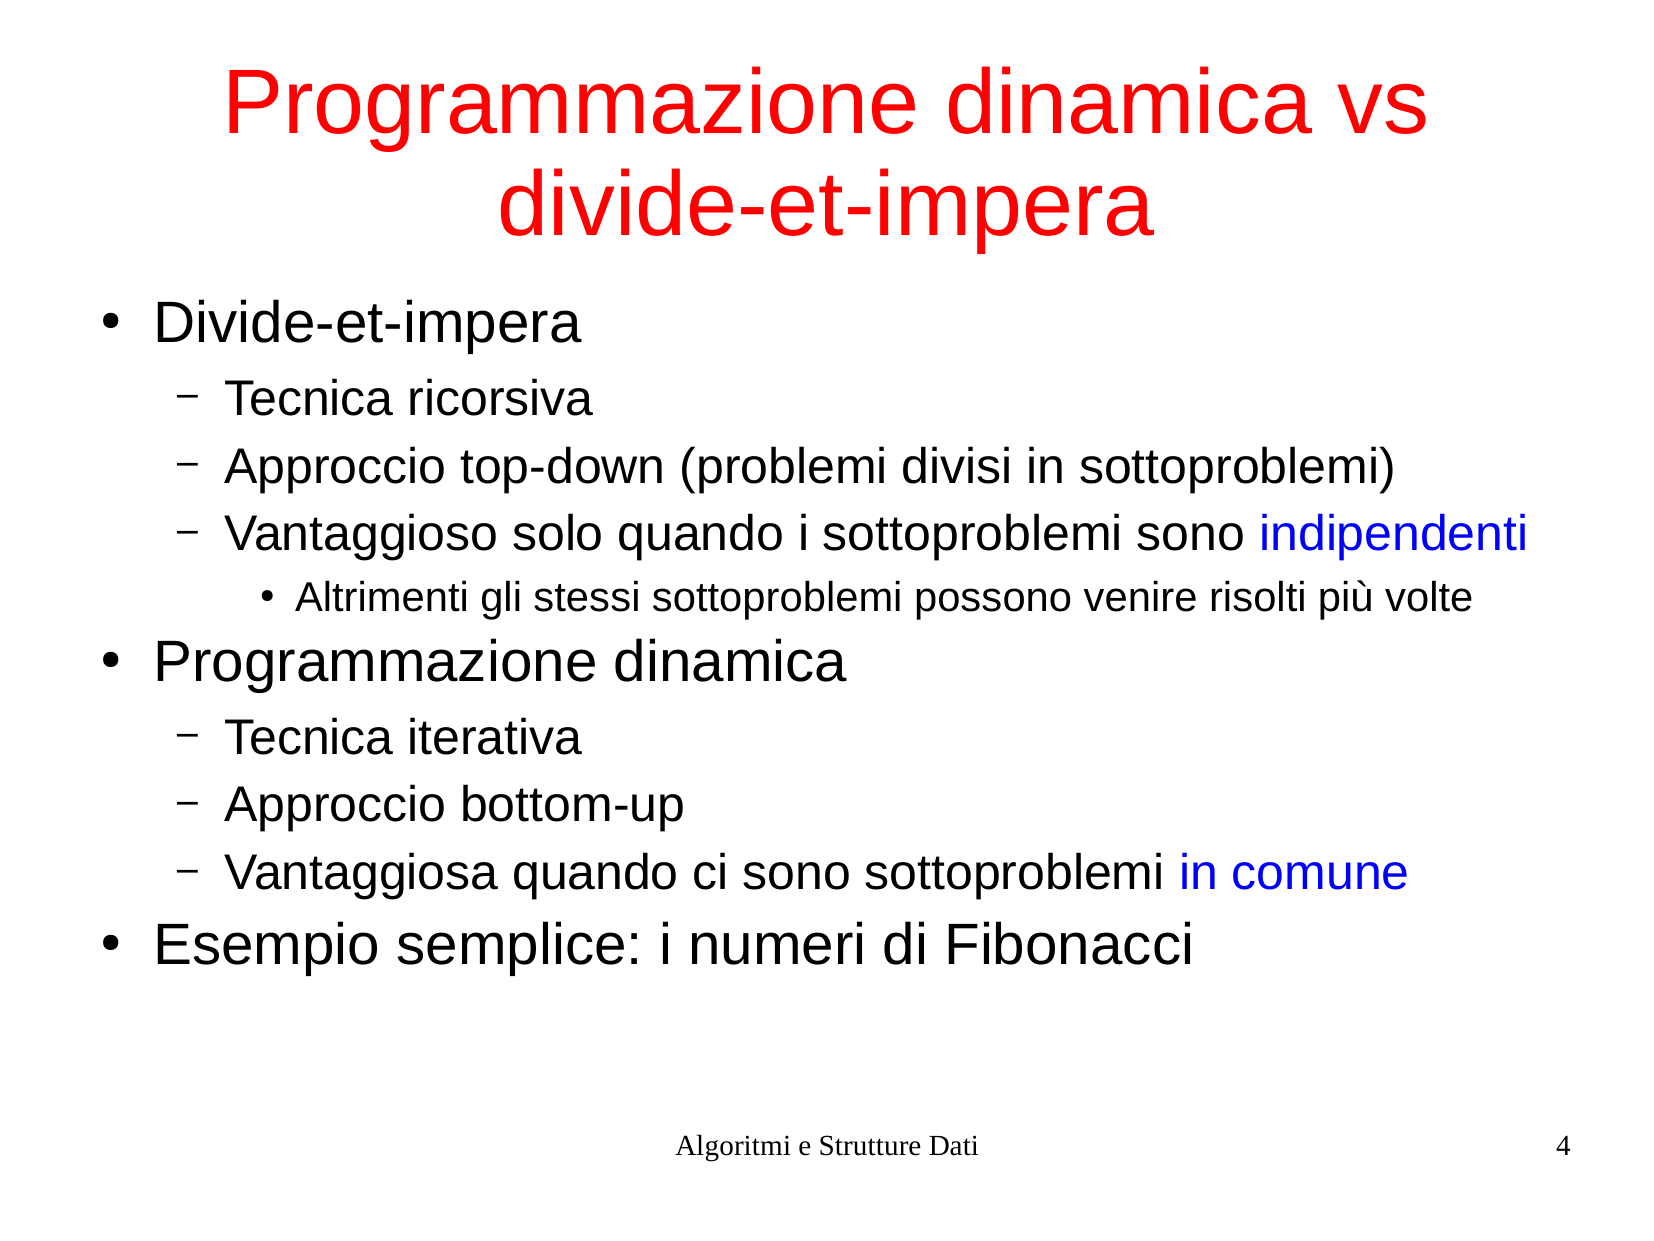

# Programmazione dinamica vs divide-et-impera
Divide-et-impera
Tecnica ricorsiva
Approccio top-down (problemi divisi in sottoproblemi)
Vantaggioso solo quando i sottoproblemi sono indipendenti
Altrimenti gli stessi sottoproblemi possono venire risolti più volte
Programmazione dinamica
Tecnica iterativa
Approccio bottom-up
Vantaggiosa quando ci sono sottoproblemi in comune
Esempio semplice: i numeri di Fibonacci
Algoritmi e Strutture Dati
4